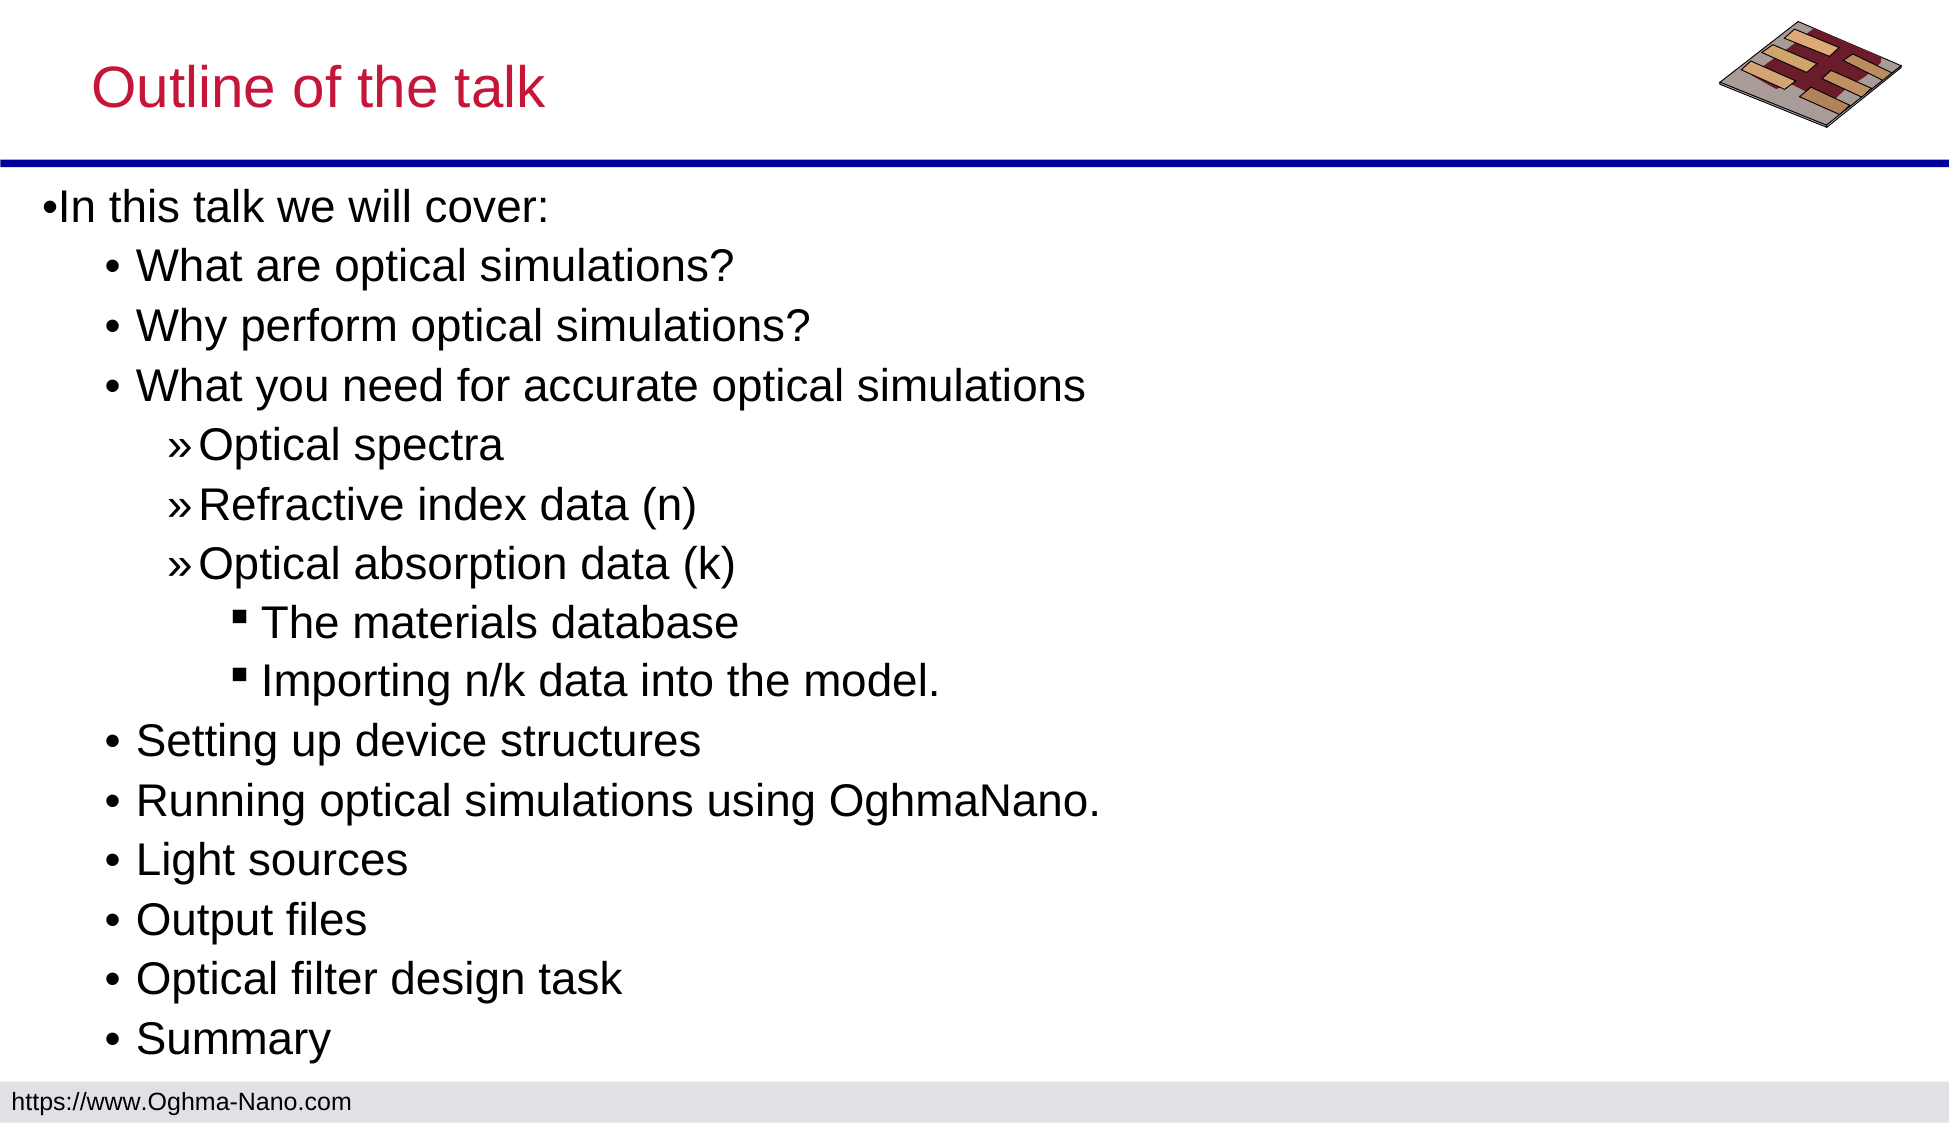

# Outline of the talk
In this talk we will cover:
What are optical simulations?
Why perform optical simulations?
What you need for accurate optical simulations
Optical spectra
Refractive index data (n)
Optical absorption data (k)
The materials database
Importing n/k data into the model.
Setting up device structures
Running optical simulations using OghmaNano.
Light sources
Output files
Optical filter design task
Summary